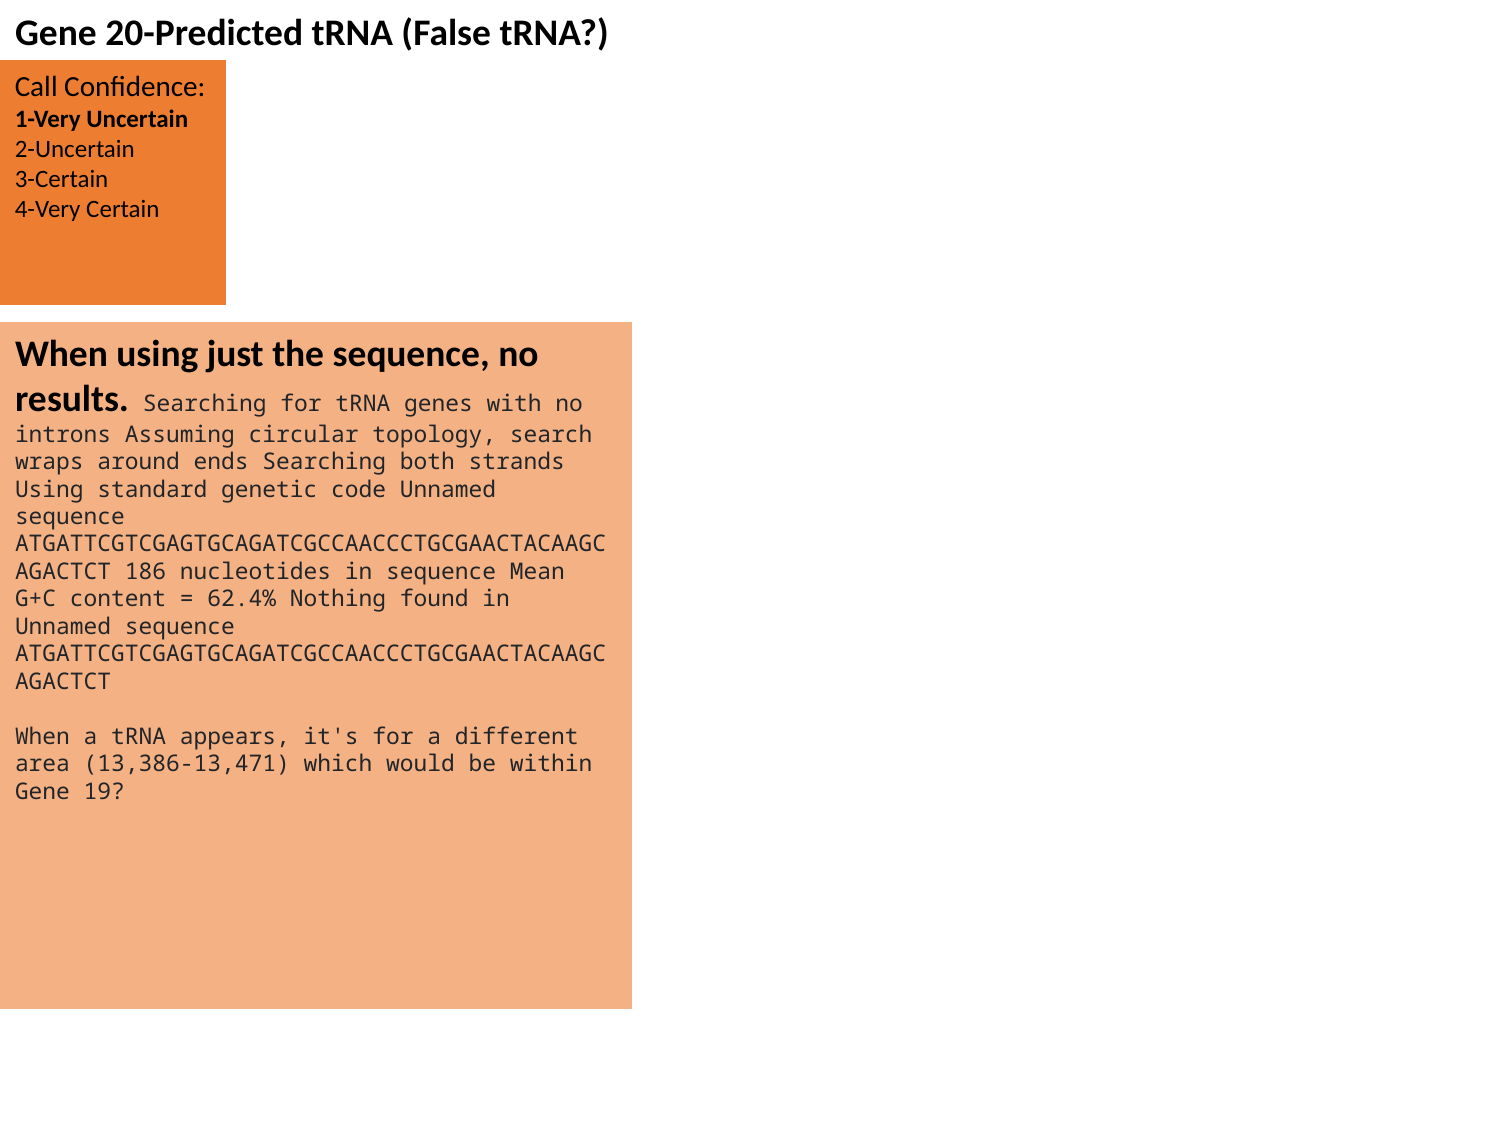

Gene 20-Predicted tRNA (False tRNA?)
Call Confidence:
1-Very Uncertain
2-Uncertain
3-Certain
4-Very Certain
When using just the sequence, no results. Searching for tRNA genes with no introns Assuming circular topology, search wraps around ends Searching both strands Using standard genetic code Unnamed sequence ATGATTCGTCGAGTGCAGATCGCCAACCCTGCGAACTACAAGCAGACTCT 186 nucleotides in sequence Mean G+C content = 62.4% Nothing found in Unnamed sequence ATGATTCGTCGAGTGCAGATCGCCAACCCTGCGAACTACAAGCAGACTCT
When a tRNA appears, it's for a different area (13,386-13,471) which would be within Gene 19?